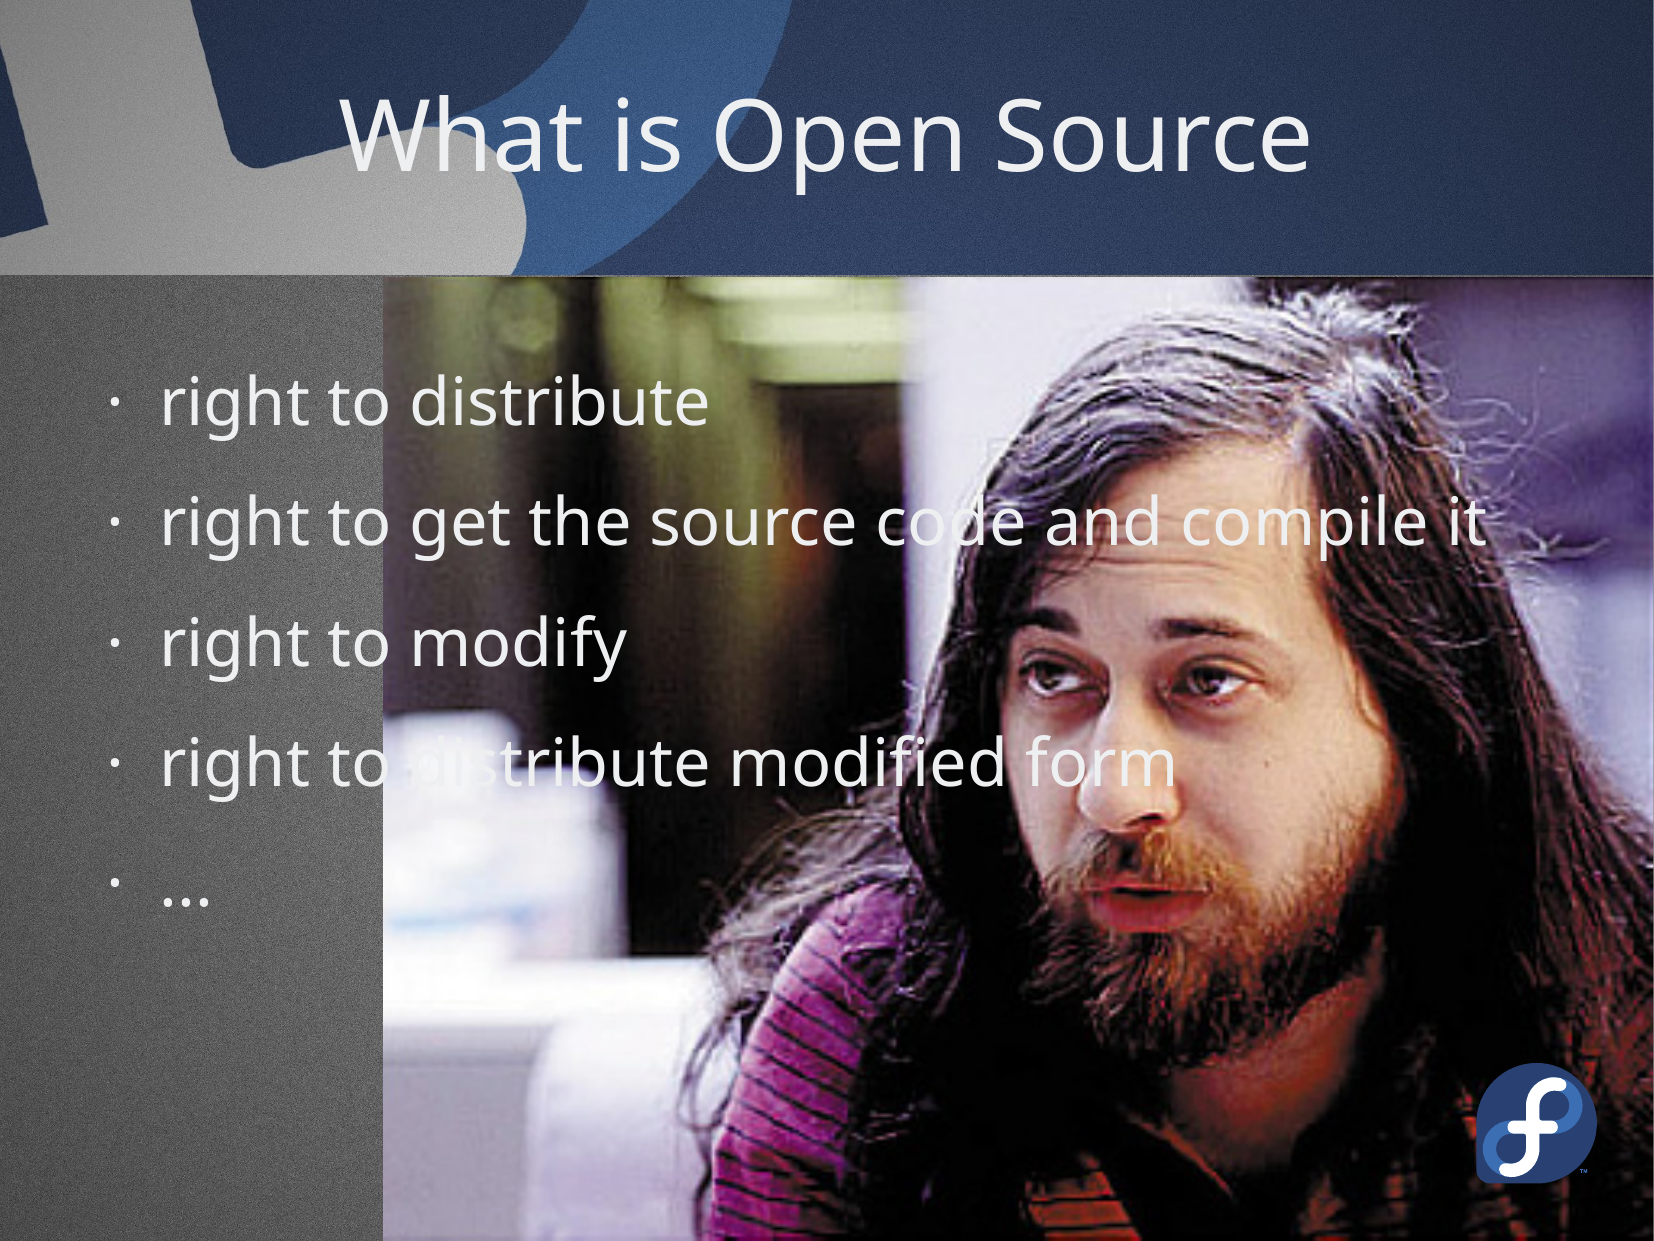

# What is Open Source
right to distribute
right to get the source code and compile it
right to modify
right to distribute modified form
...